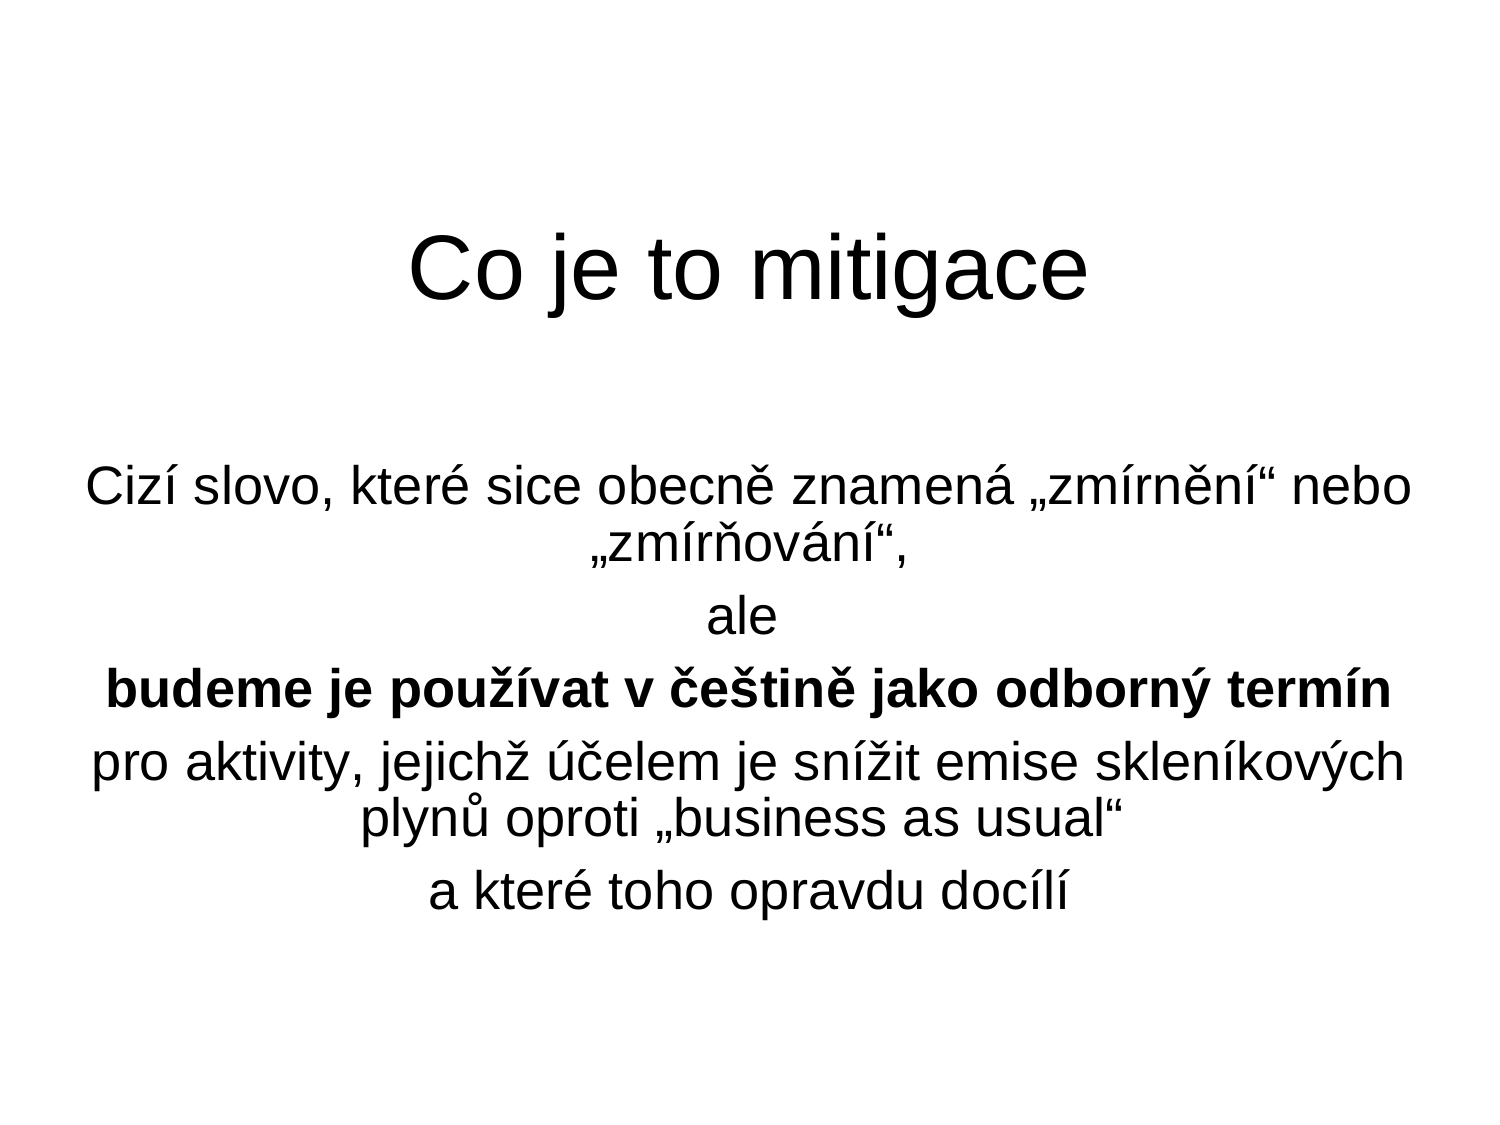

# Co je to mitigace
Cizí slovo, které sice obecně znamená „zmírnění“ nebo „zmírňování“,
ale
budeme je používat v češtině jako odborný termín
pro aktivity, jejichž účelem je snížit emise skleníkových plynů oproti „business as usual“
a které toho opravdu docílí